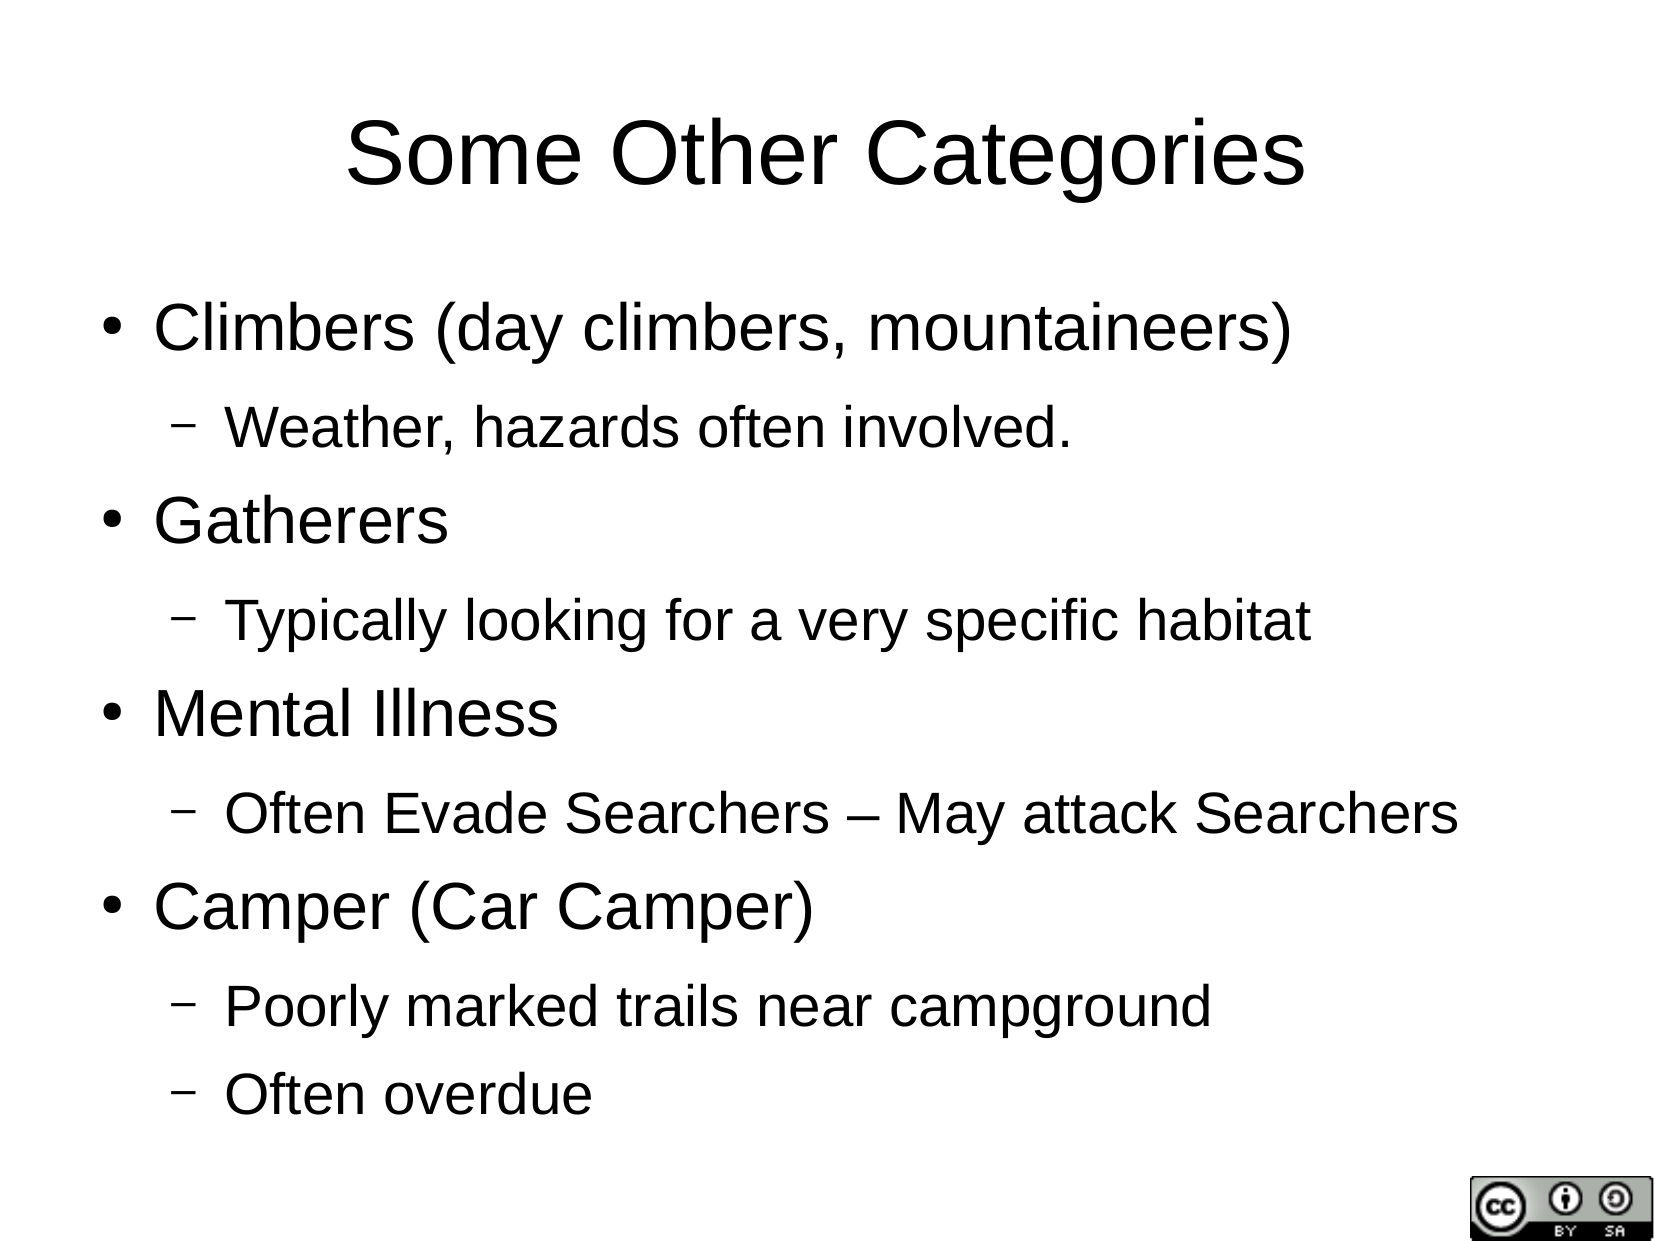

# Some Other Categories
Climbers (day climbers, mountaineers)
Weather, hazards often involved.
Gatherers
Typically looking for a very specific habitat
Mental Illness
Often Evade Searchers – May attack Searchers
Camper (Car Camper)
Poorly marked trails near campground
Often overdue